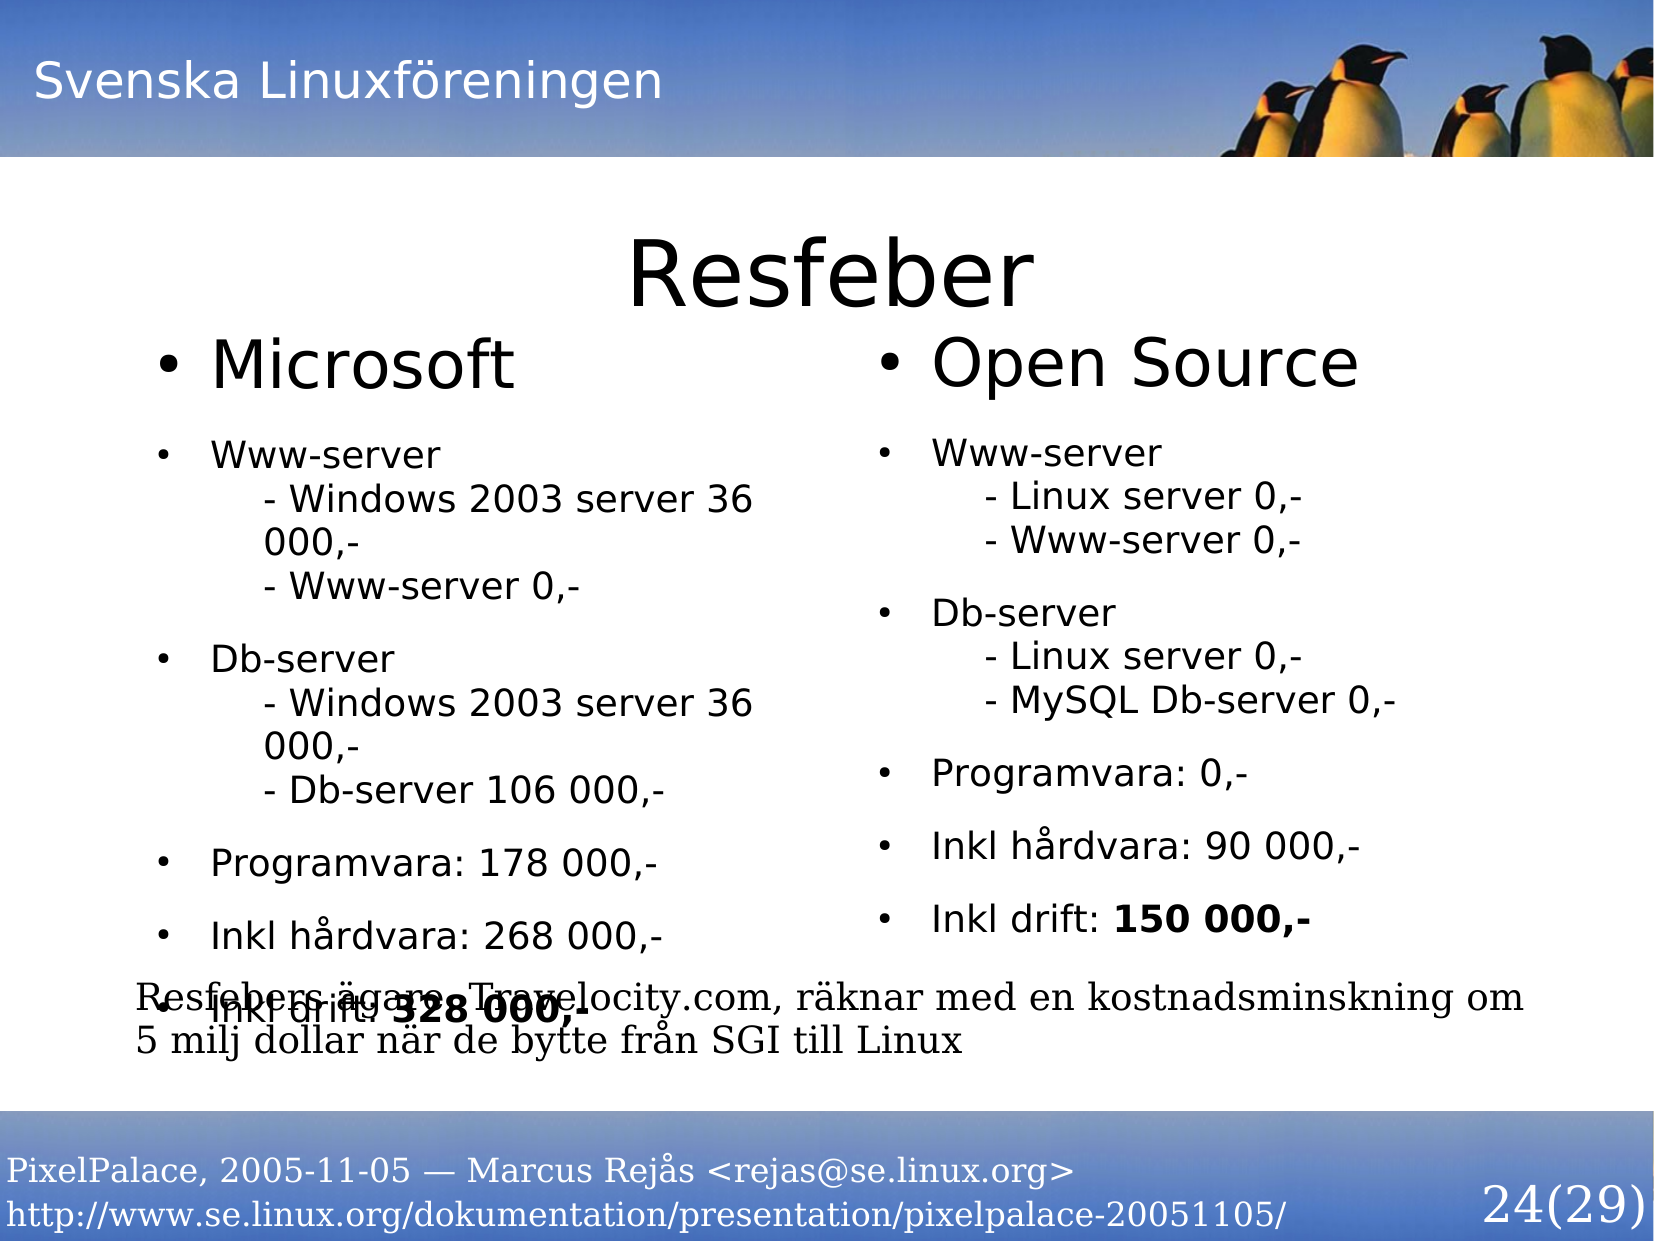

# Resfeber
Open Source
Www-server
- Linux server 0,-
- Www-server 0,-
Db-server
- Linux server 0,-
- MySQL Db-server 0,-
Programvara: 0,-
Inkl hårdvara: 90 000,-
Inkl drift: 150 000,-
Microsoft
Www-server
- Windows 2003 server 36 000,-
- Www-server 0,-
Db-server
- Windows 2003 server 36 000,-
- Db-server 106 000,-
Programvara: 178 000,-
Inkl hårdvara: 268 000,-
Inkl drift: 328 000,-
Resfebers ägare, Travelocity.com, räknar med en kostnadsminskning om 5 milj dollar när de bytte från SGI till Linux